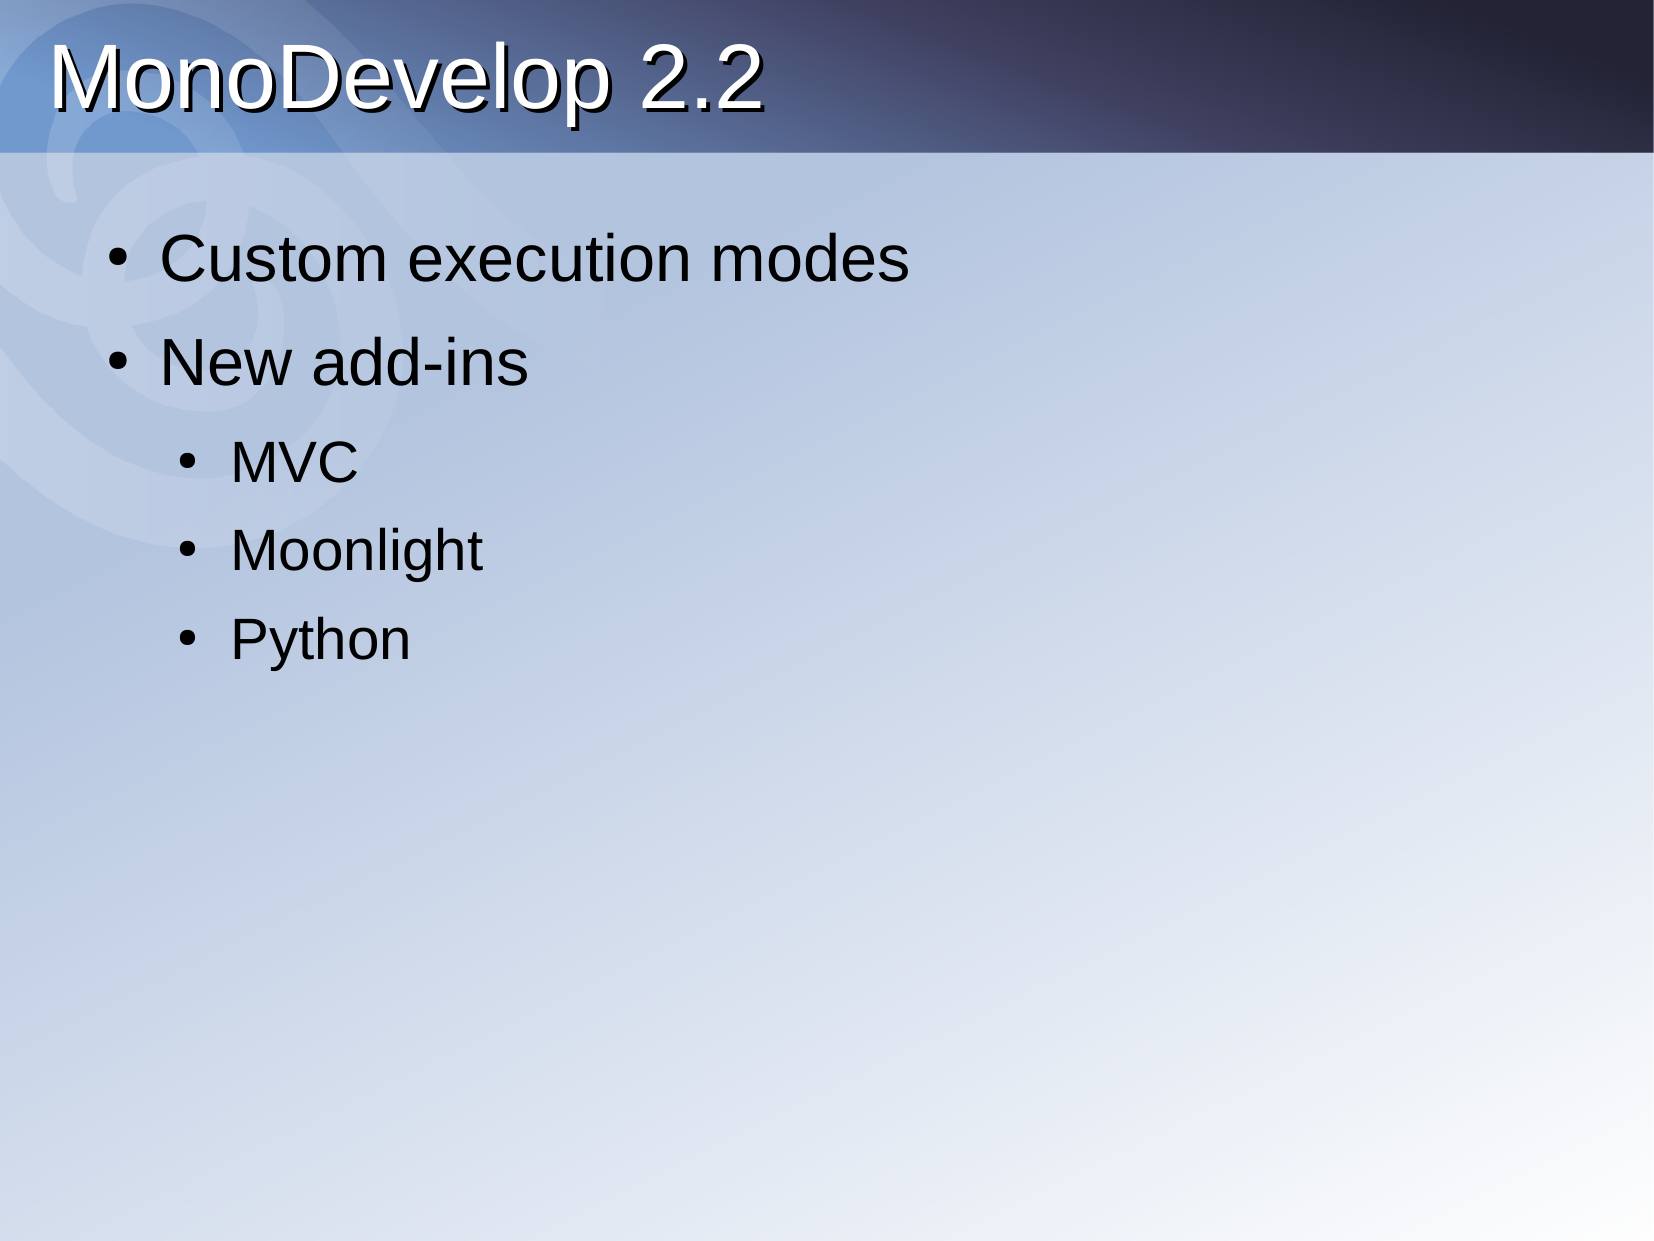

# MonoDevelop 2.2
Custom execution modes
New add-ins
MVC
Moonlight
Python